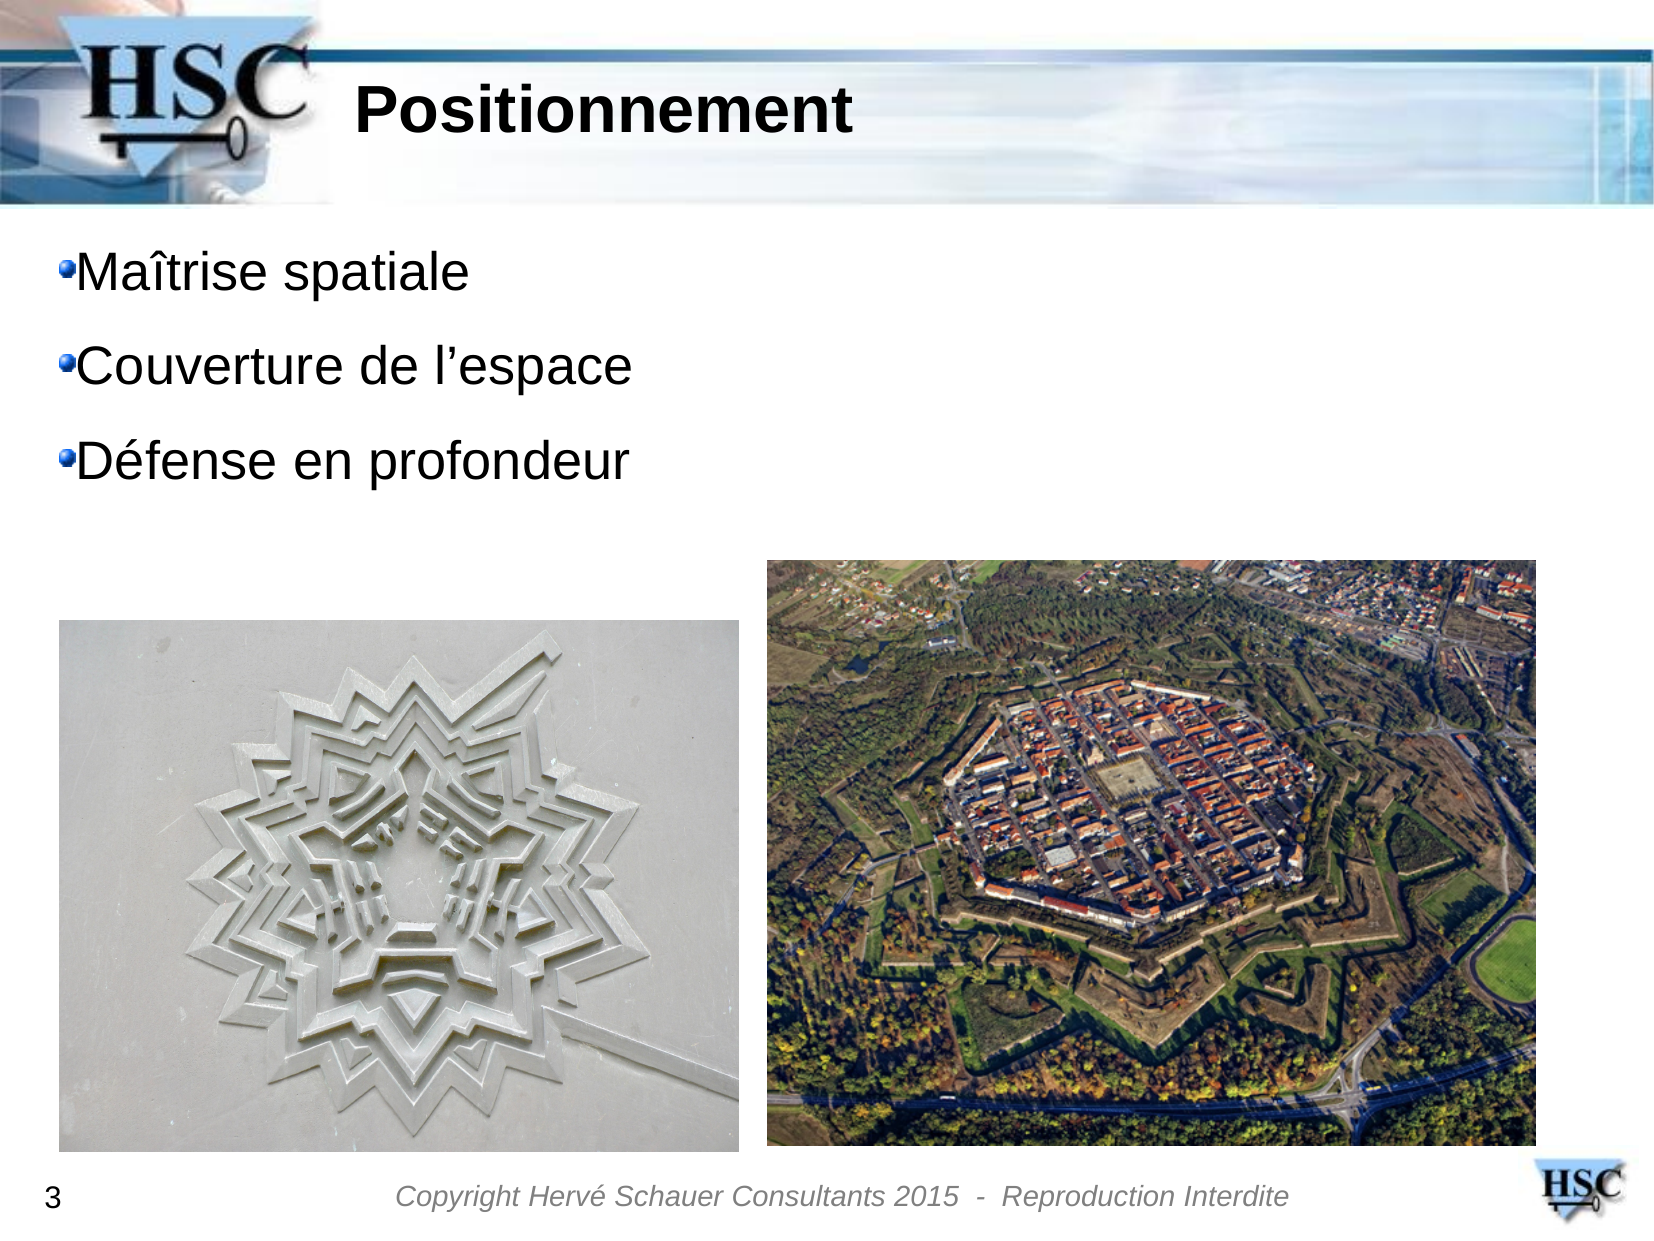

# Positionnement
Maîtrise spatiale
Couverture de l’espace
Défense en profondeur